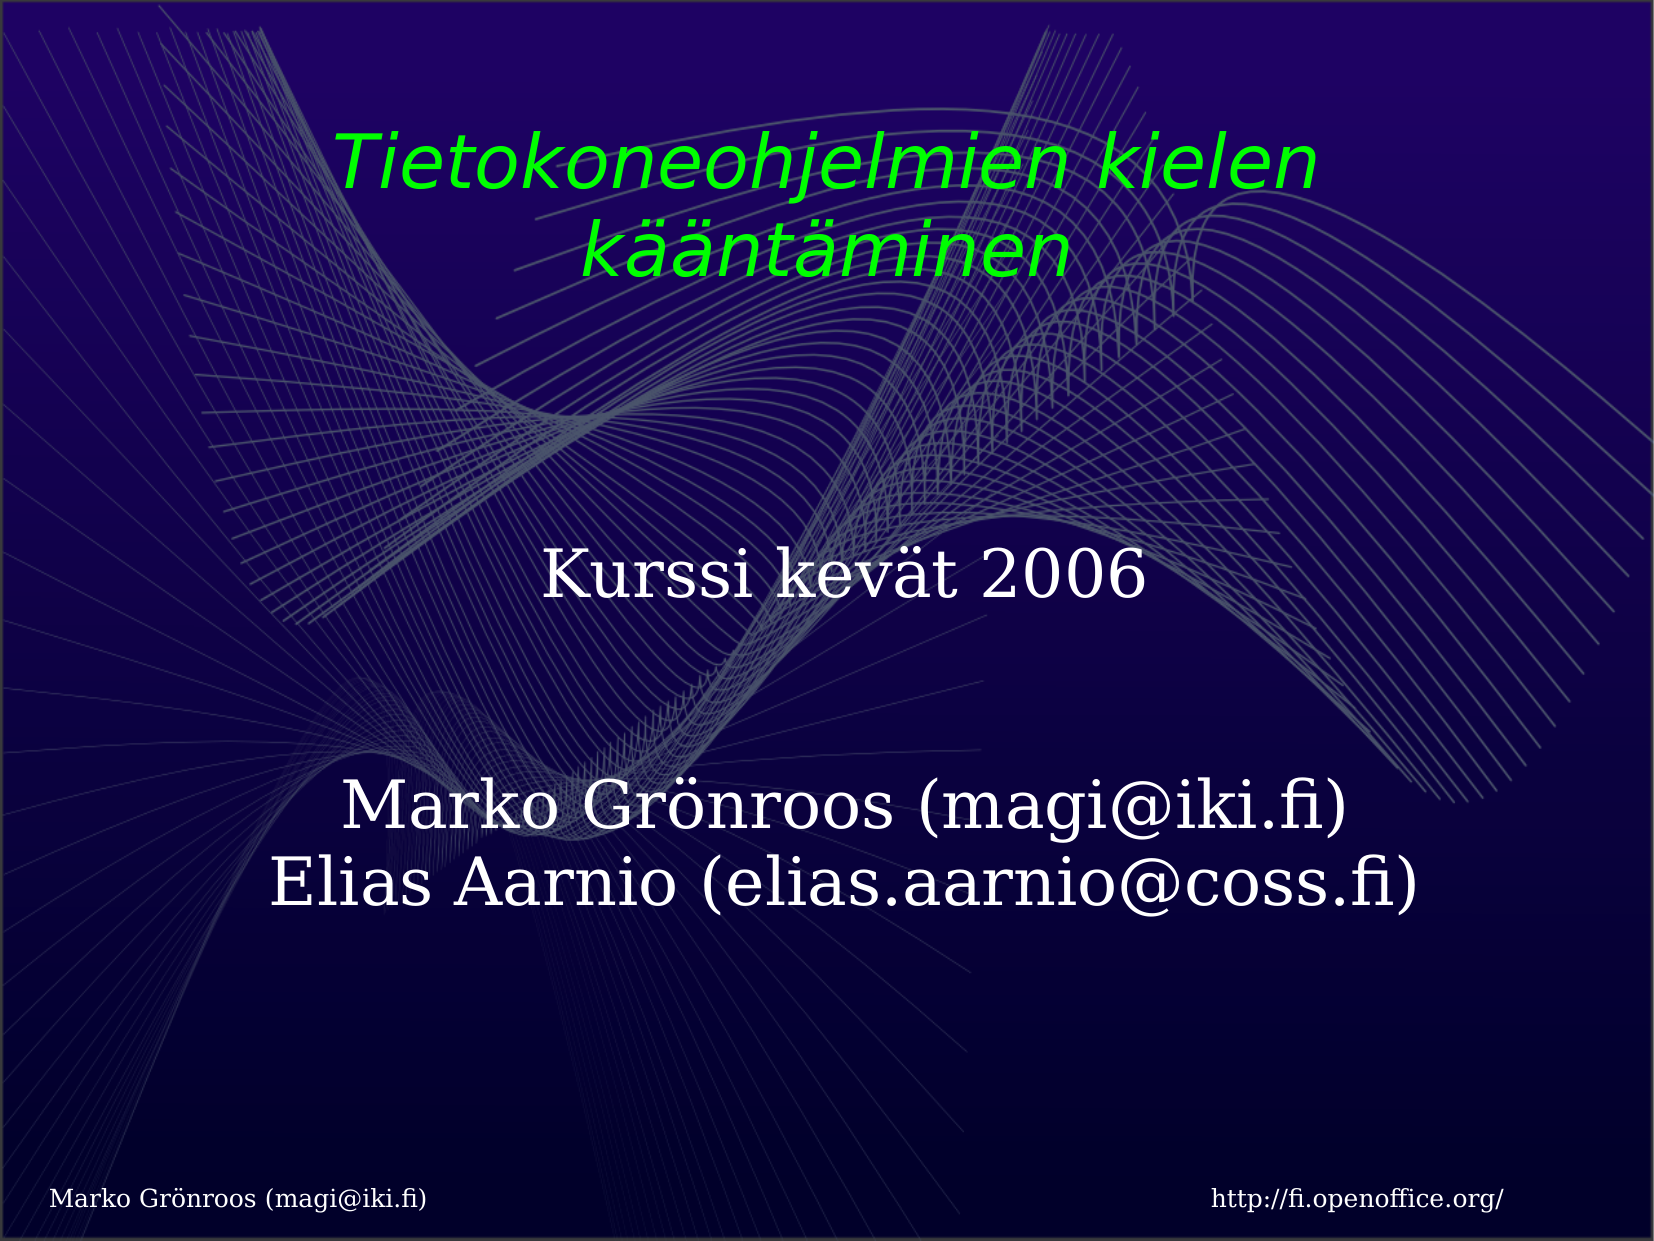

# Tietokoneohjelmien kielen kääntäminen
Kurssi kevät 2006
Marko Grönroos (magi@iki.fi)
Elias Aarnio (elias.aarnio@coss.fi)